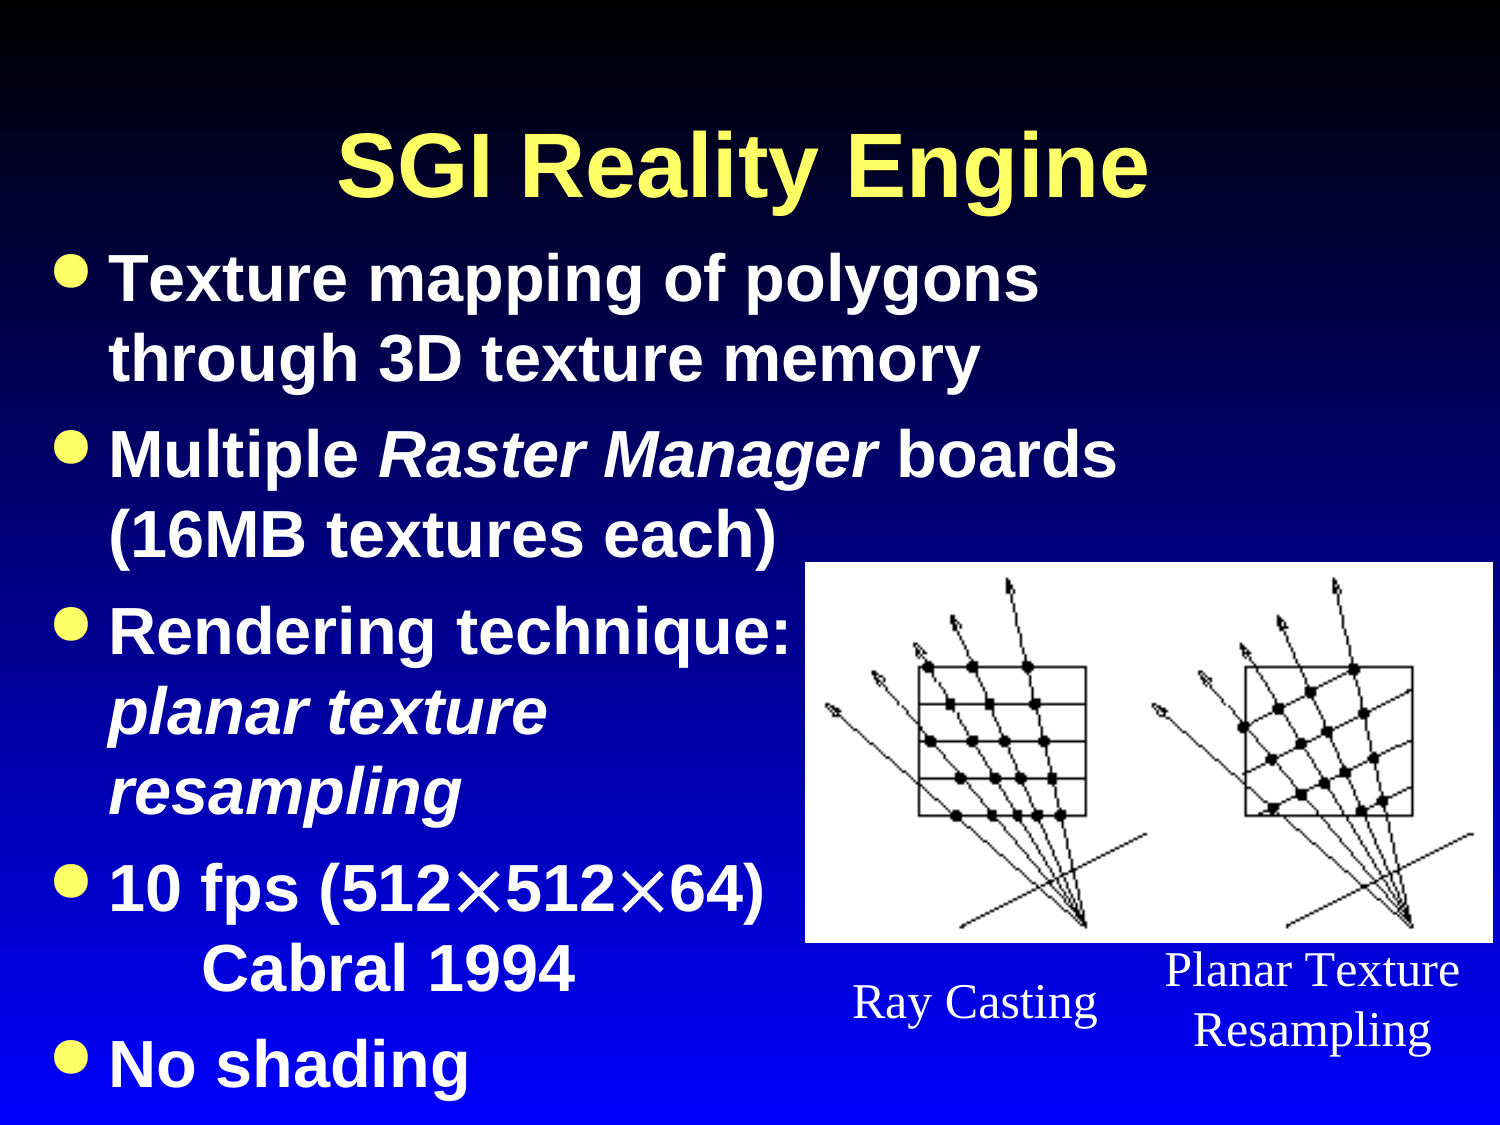

# SGI Reality Engine
Texture mapping of polygons through 3D texture memory
Multiple Raster Manager boards (16MB textures each)
Rendering technique: planar texture resampling
10 fps (51251264) 				Cabral 1994
No shading
Planar Texture Resampling
Ray Casting